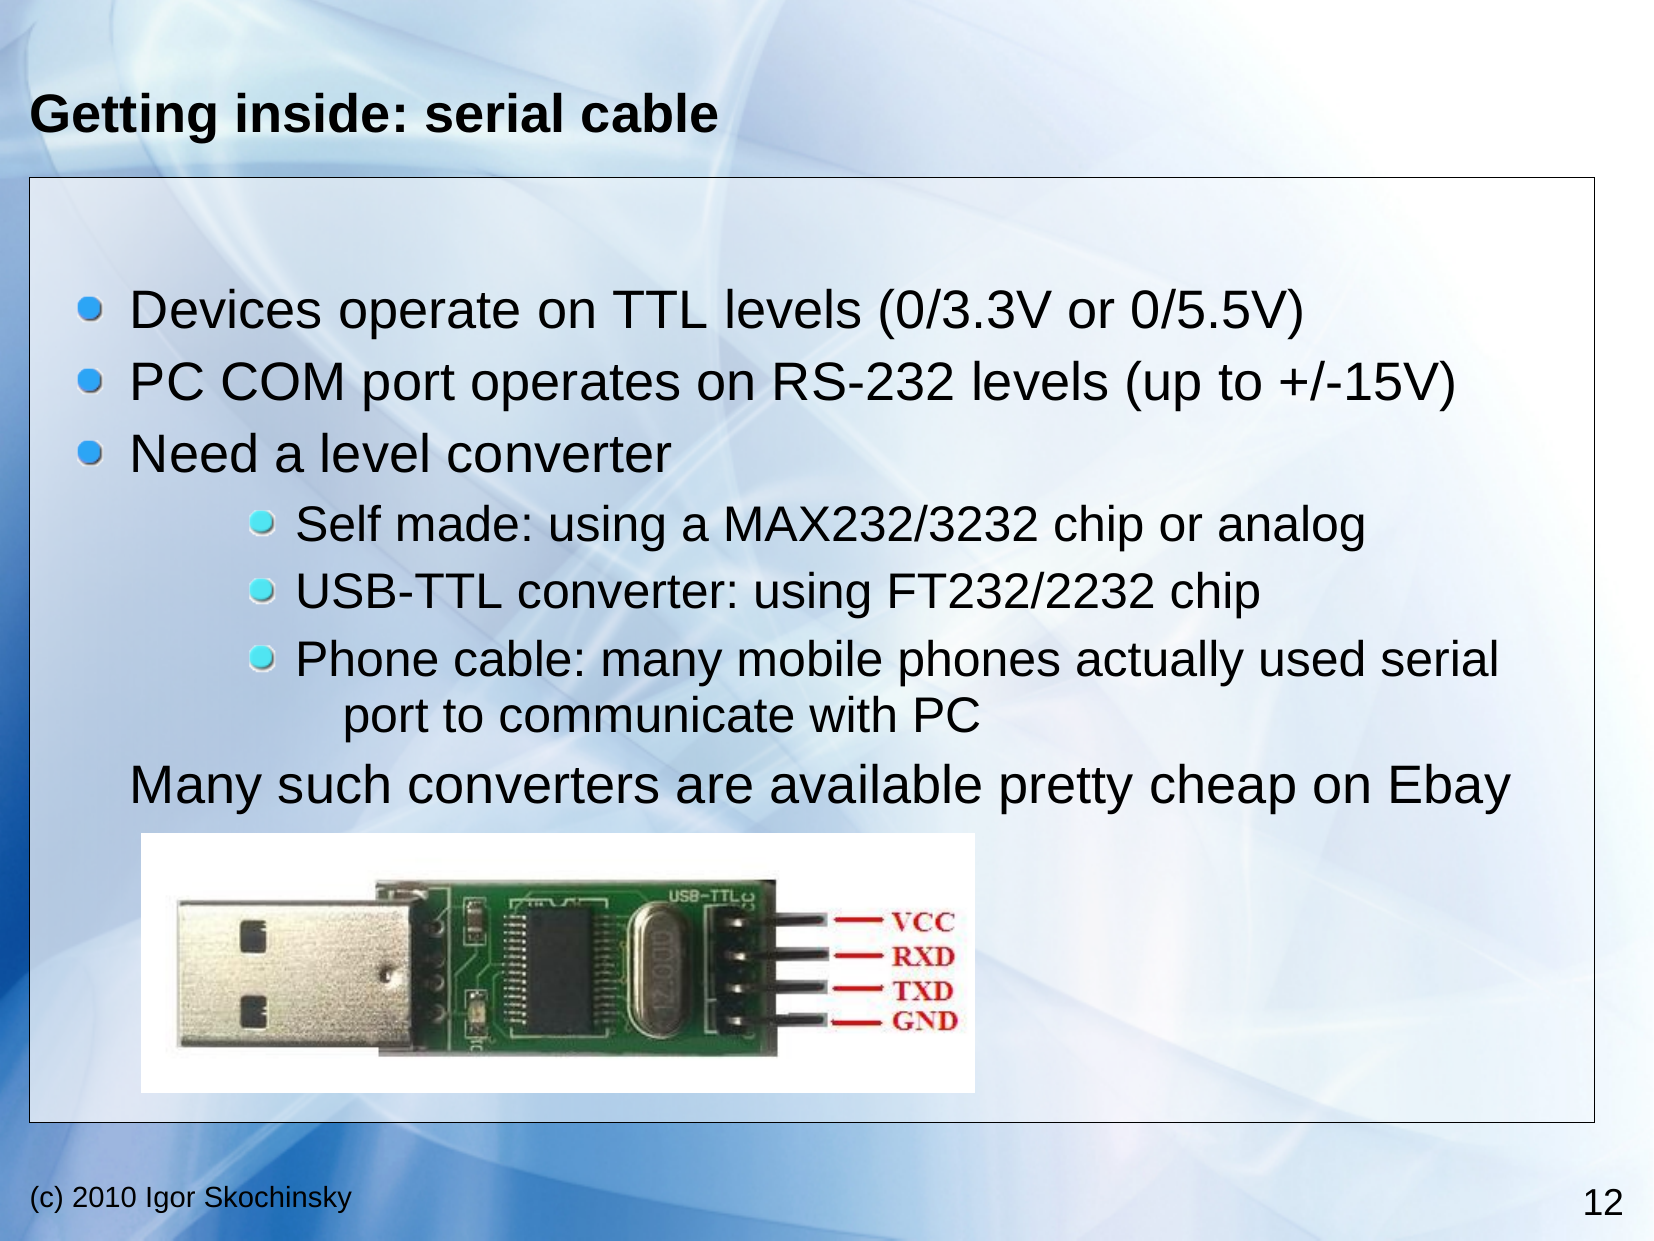

# Getting inside: serial cable
Devices operate on TTL levels (0/3.3V or 0/5.5V)
PC COM port operates on RS-232 levels (up to +/-15V)
Need a level converter
Self made: using a MAX232/3232 chip or analog
USB-TTL converter: using FT232/2232 chip
Phone cable: many mobile phones actually used serial port to communicate with PC
Many such converters are available pretty cheap on Ebay
(c) 2010 Igor Skochinsky
12